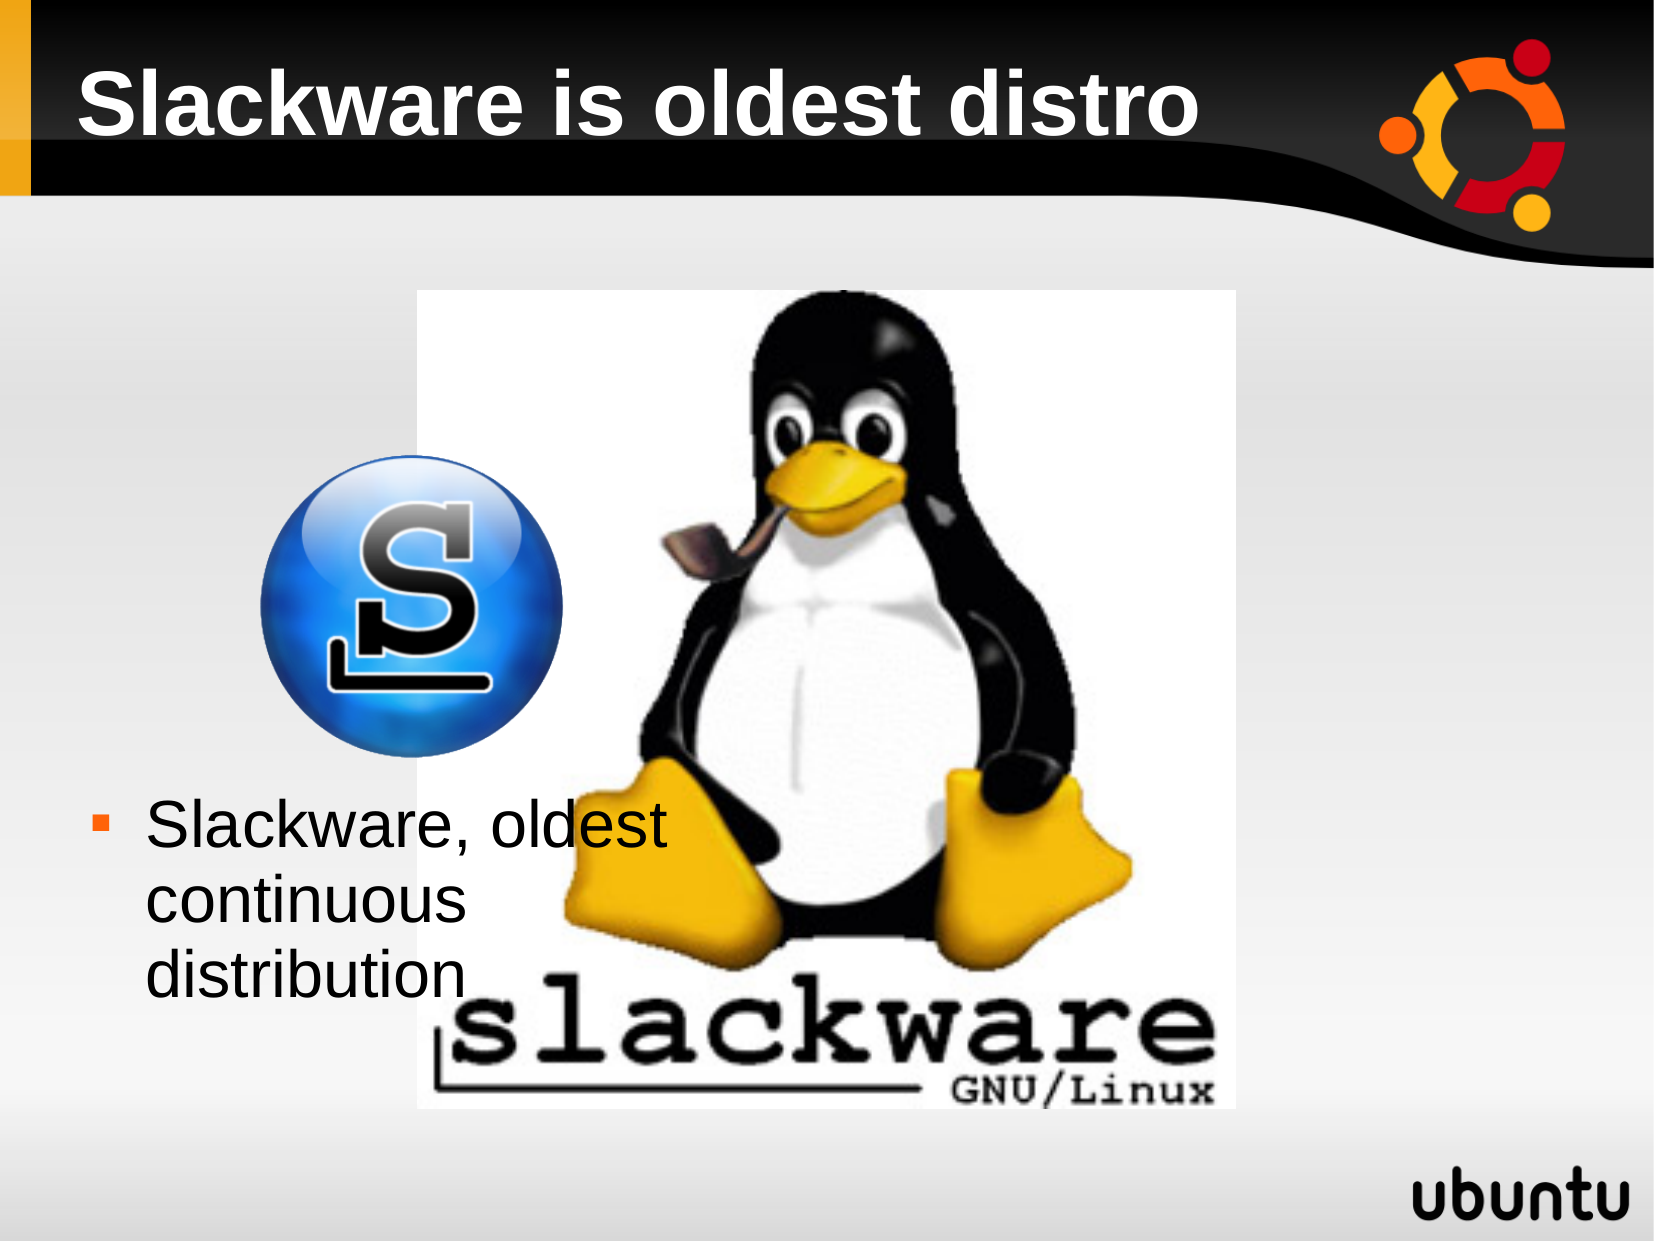

# Slackware is oldest distro
Slackware, oldest continuous distribution